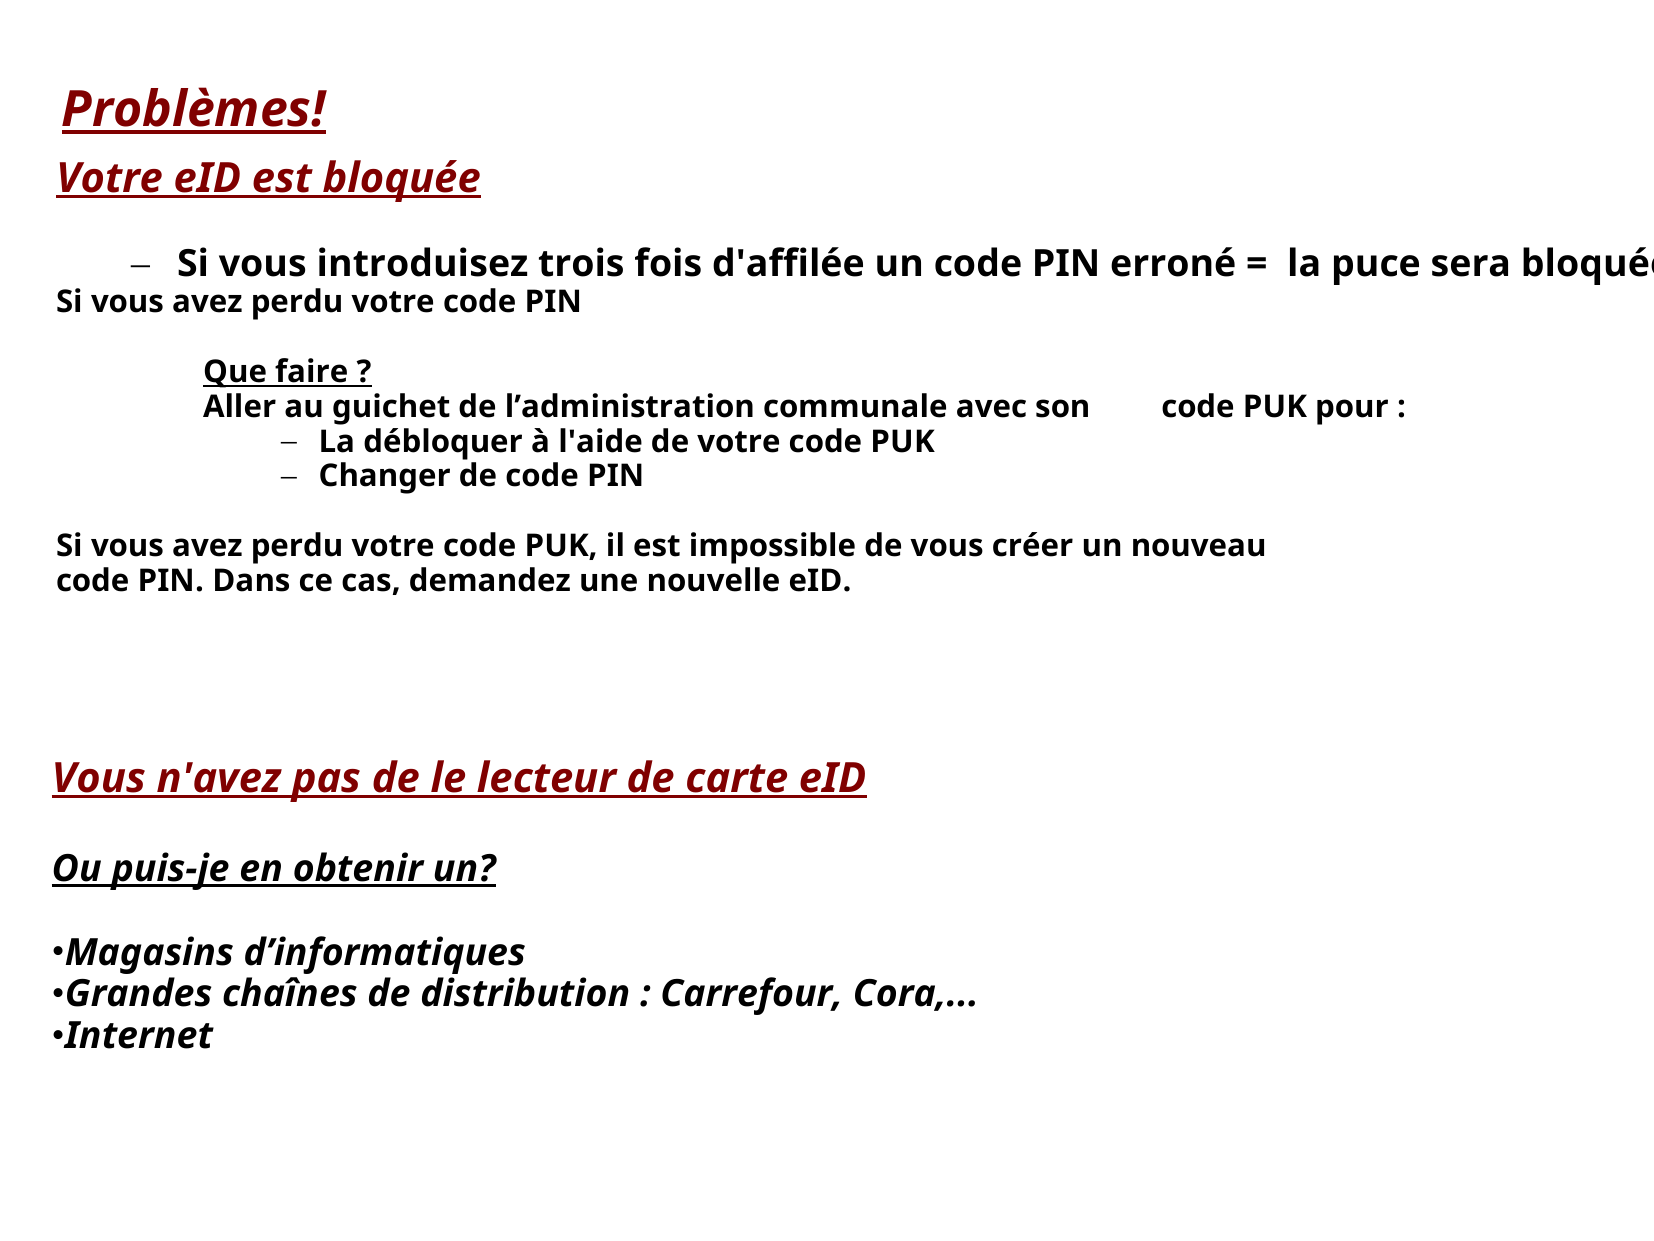

Problèmes!
Votre eID est bloquée
Si vous introduisez trois fois d'affilée un code PIN erroné = la puce sera bloquée.
Si vous avez perdu votre code PIN
		Que faire ?
		Aller au guichet de l’administration communale avec son 	code PUK pour :
La débloquer à l'aide de votre code PUK
Changer de code PIN
Si vous avez perdu votre code PUK, il est impossible de vous créer un nouveau
code PIN. Dans ce cas, demandez une nouvelle eID.
Vous n'avez pas de le lecteur de carte eID
Ou puis-je en obtenir un?
Magasins d’informatiques
Grandes chaînes de distribution : Carrefour, Cora,...
Internet